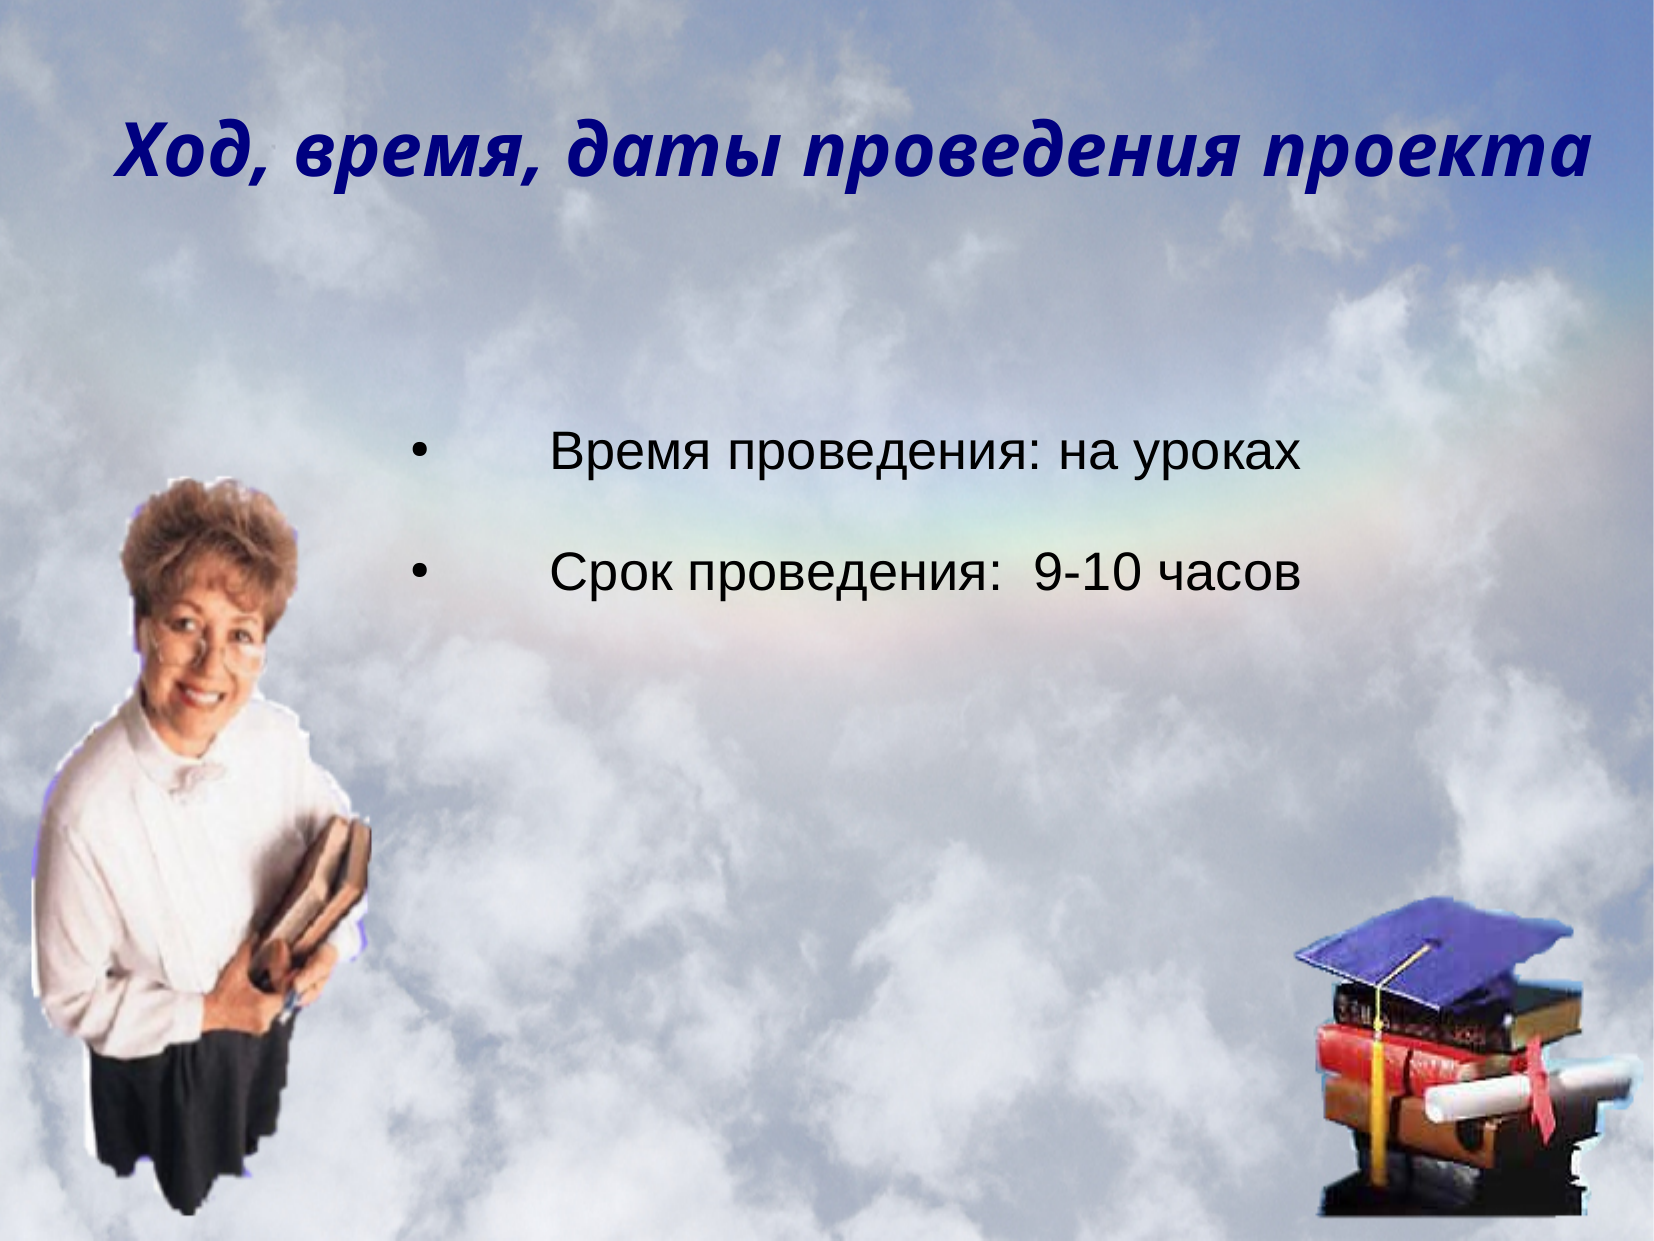

Ход, время, даты проведения проекта
 Время проведения: на уроках
 Срок проведения: 9-10 часов